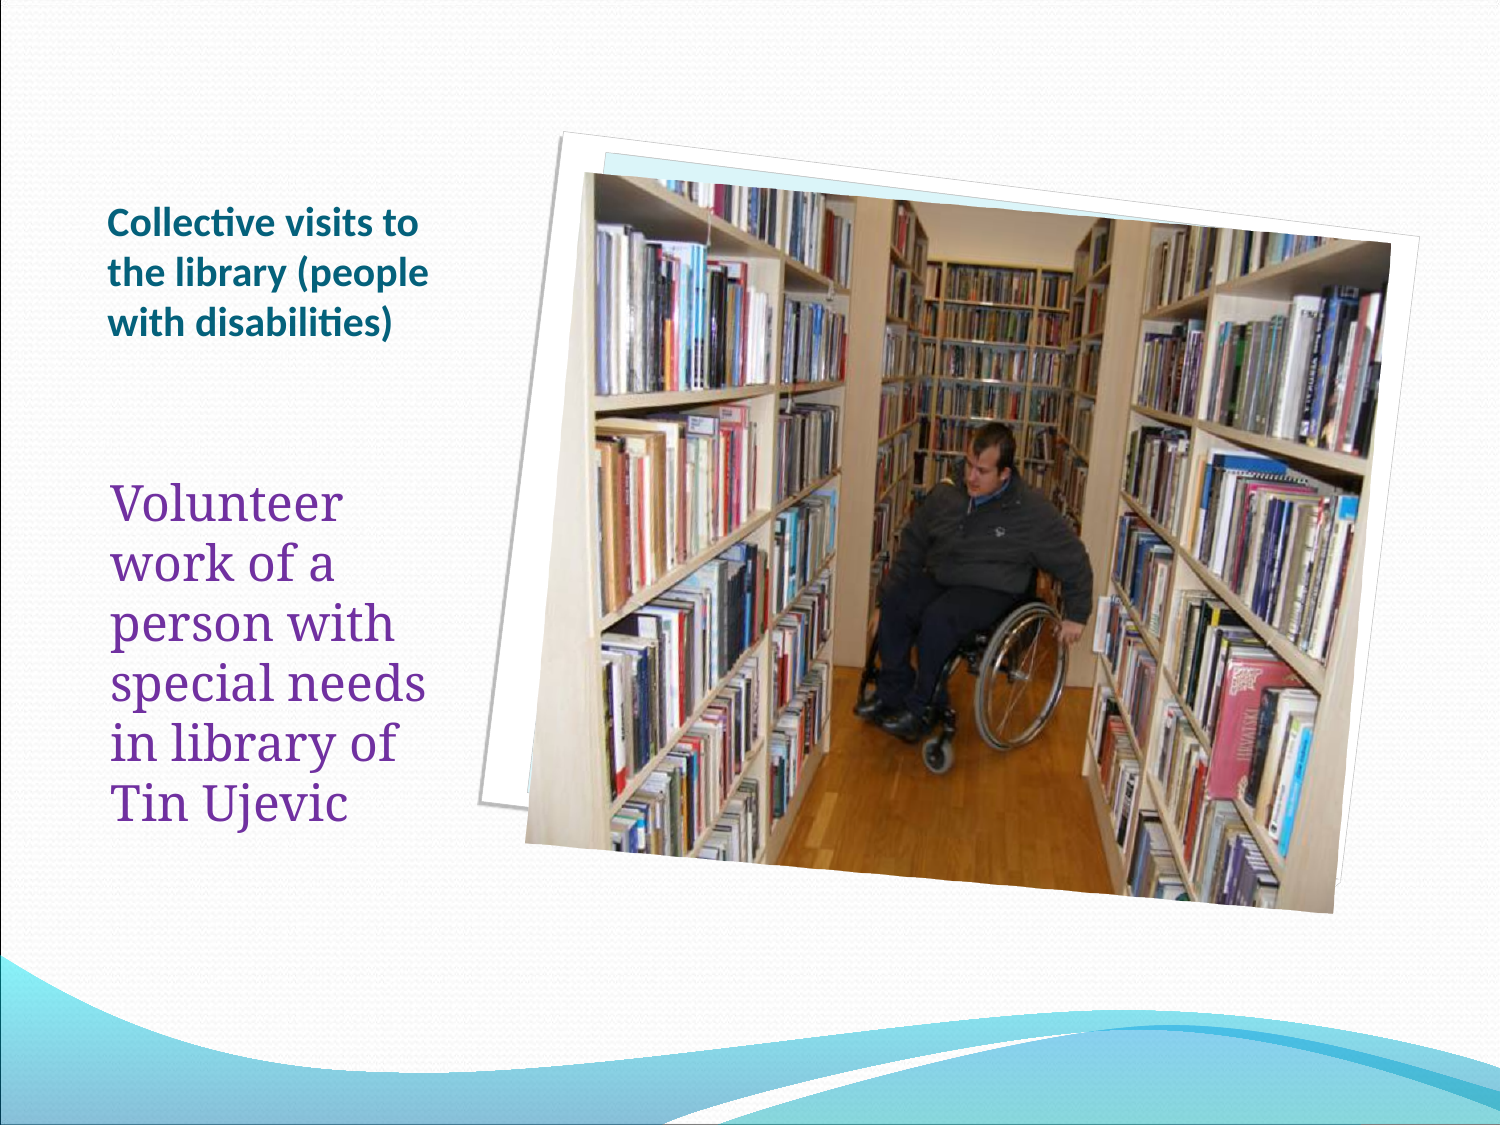

# Collective visits to the library (people with disabilities)
Volunteer work of a person with special needs in library of Tin Ujevic